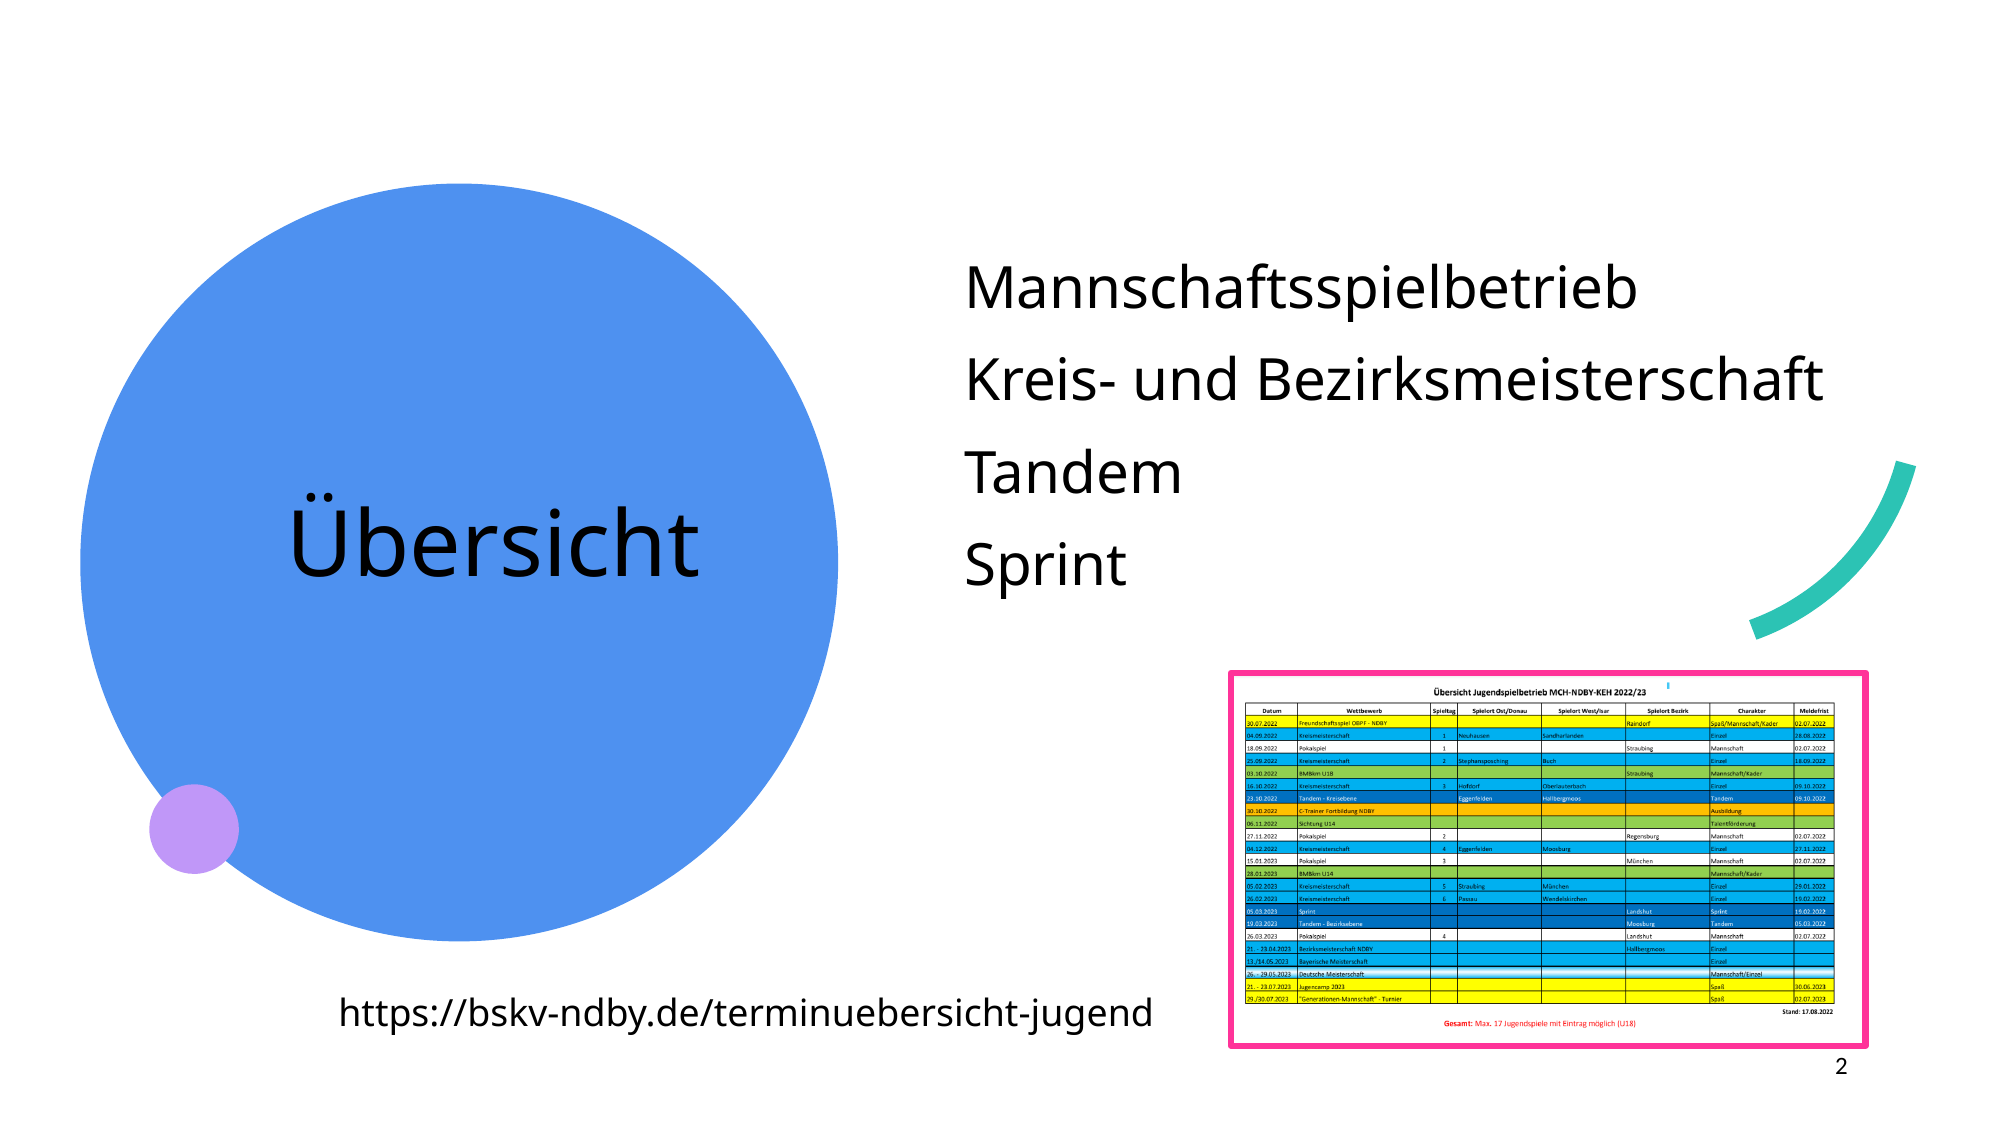

Mannschaftsspielbetrieb
Kreis- und Bezirksmeisterschaft
Tandem
Sprint
# Übersicht
https://bskv-ndby.de/terminuebersicht-jugend